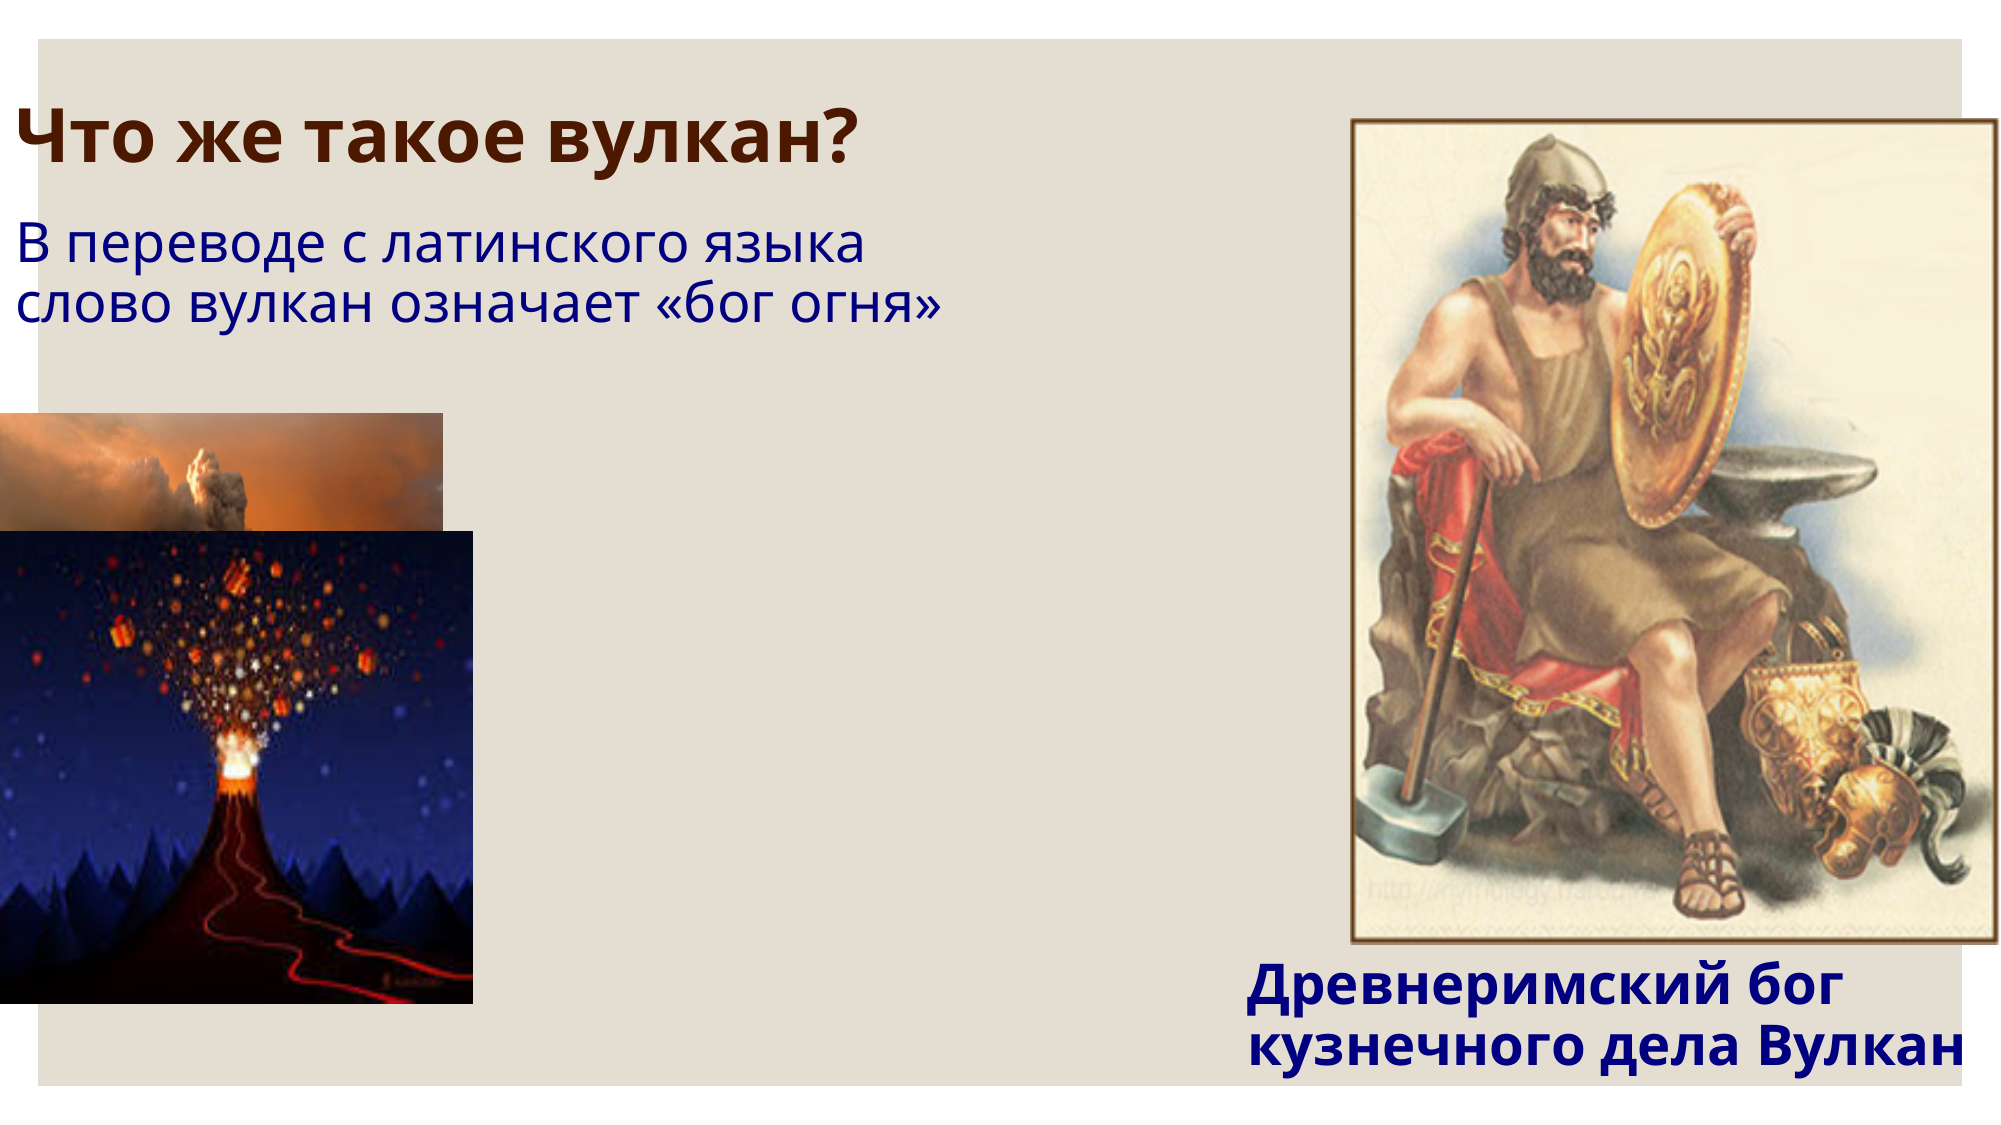

# Что же такое вулкан?
В переводе с латинского языка слово вулкан означает «бог огня»
Древнеримский бог кузнечного дела Вулкан